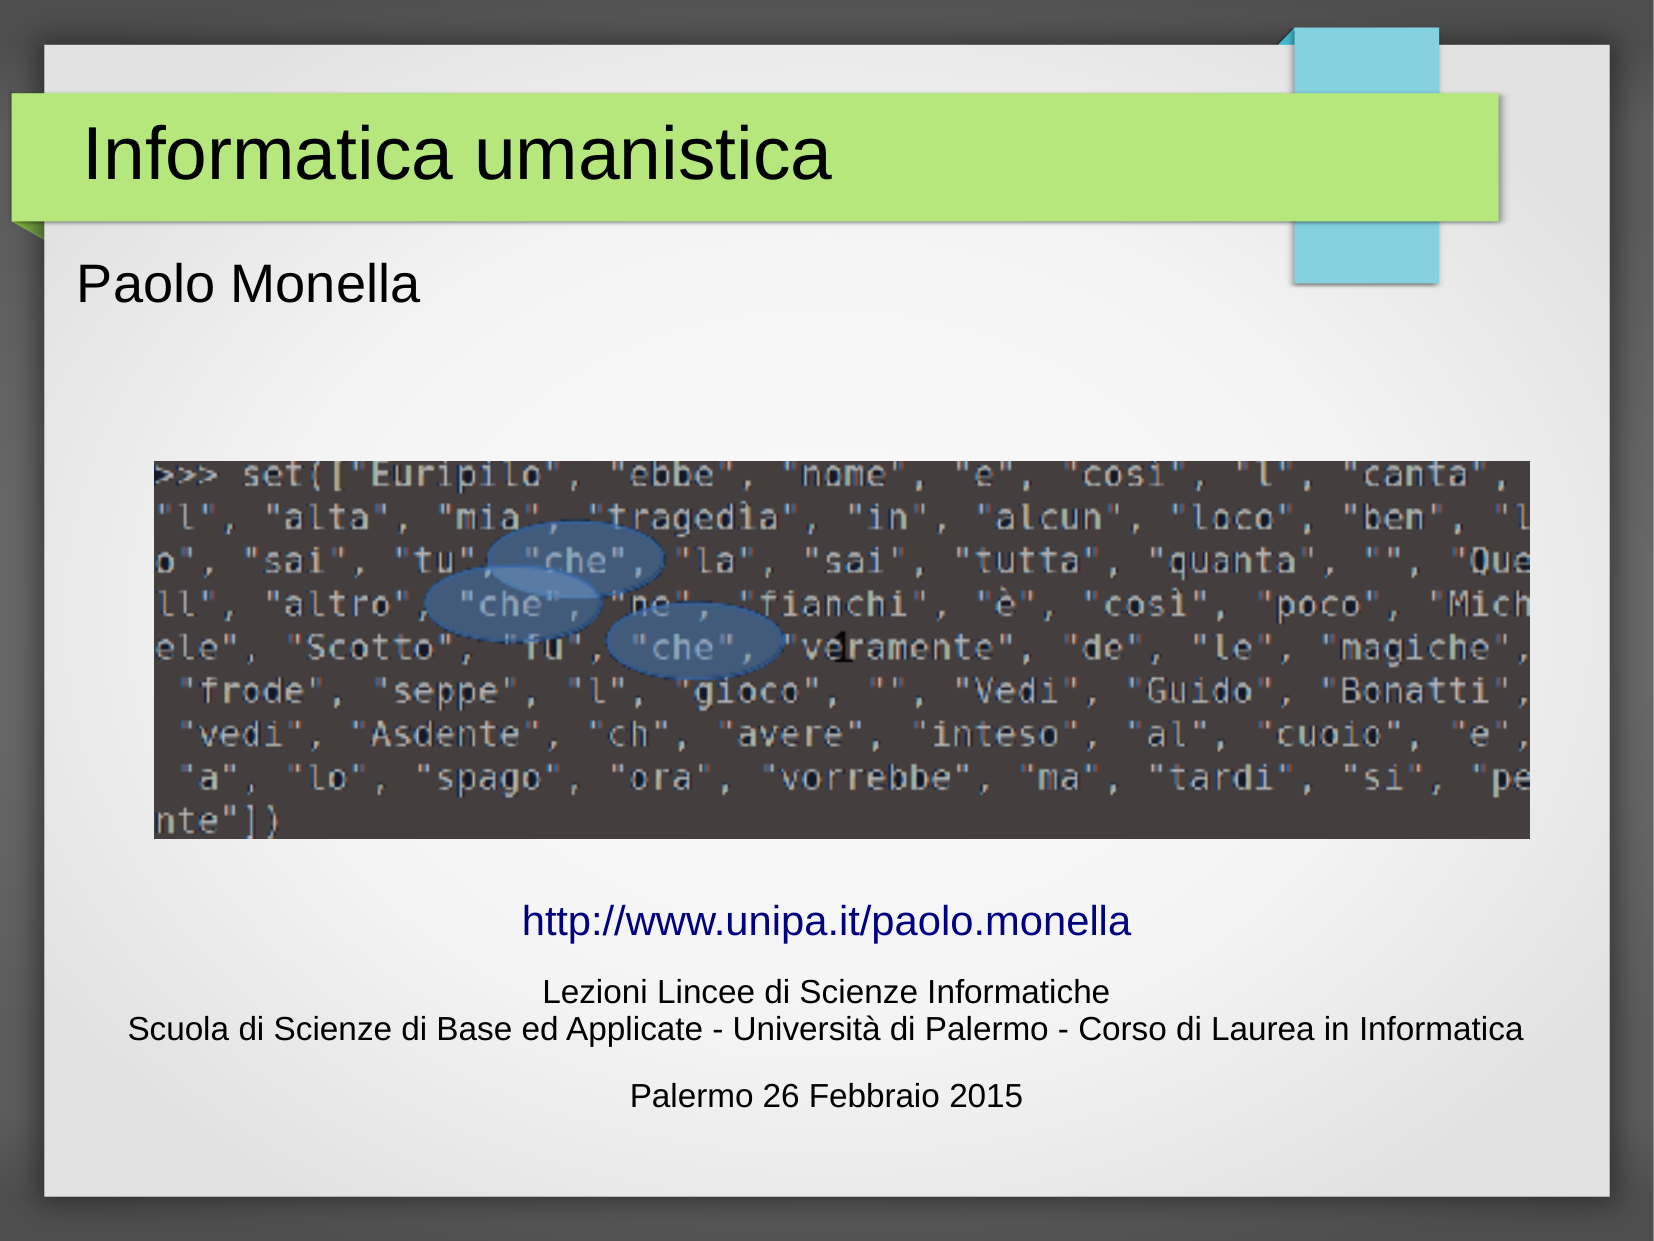

# Informatica umanistica
Paolo Monella
http://www.unipa.it/paolo.monella
Lezioni Lincee di Scienze Informatiche
Scuola di Scienze di Base ed Applicate - Università di Palermo - Corso di Laurea in Informatica
Palermo 26 Febbraio 2015